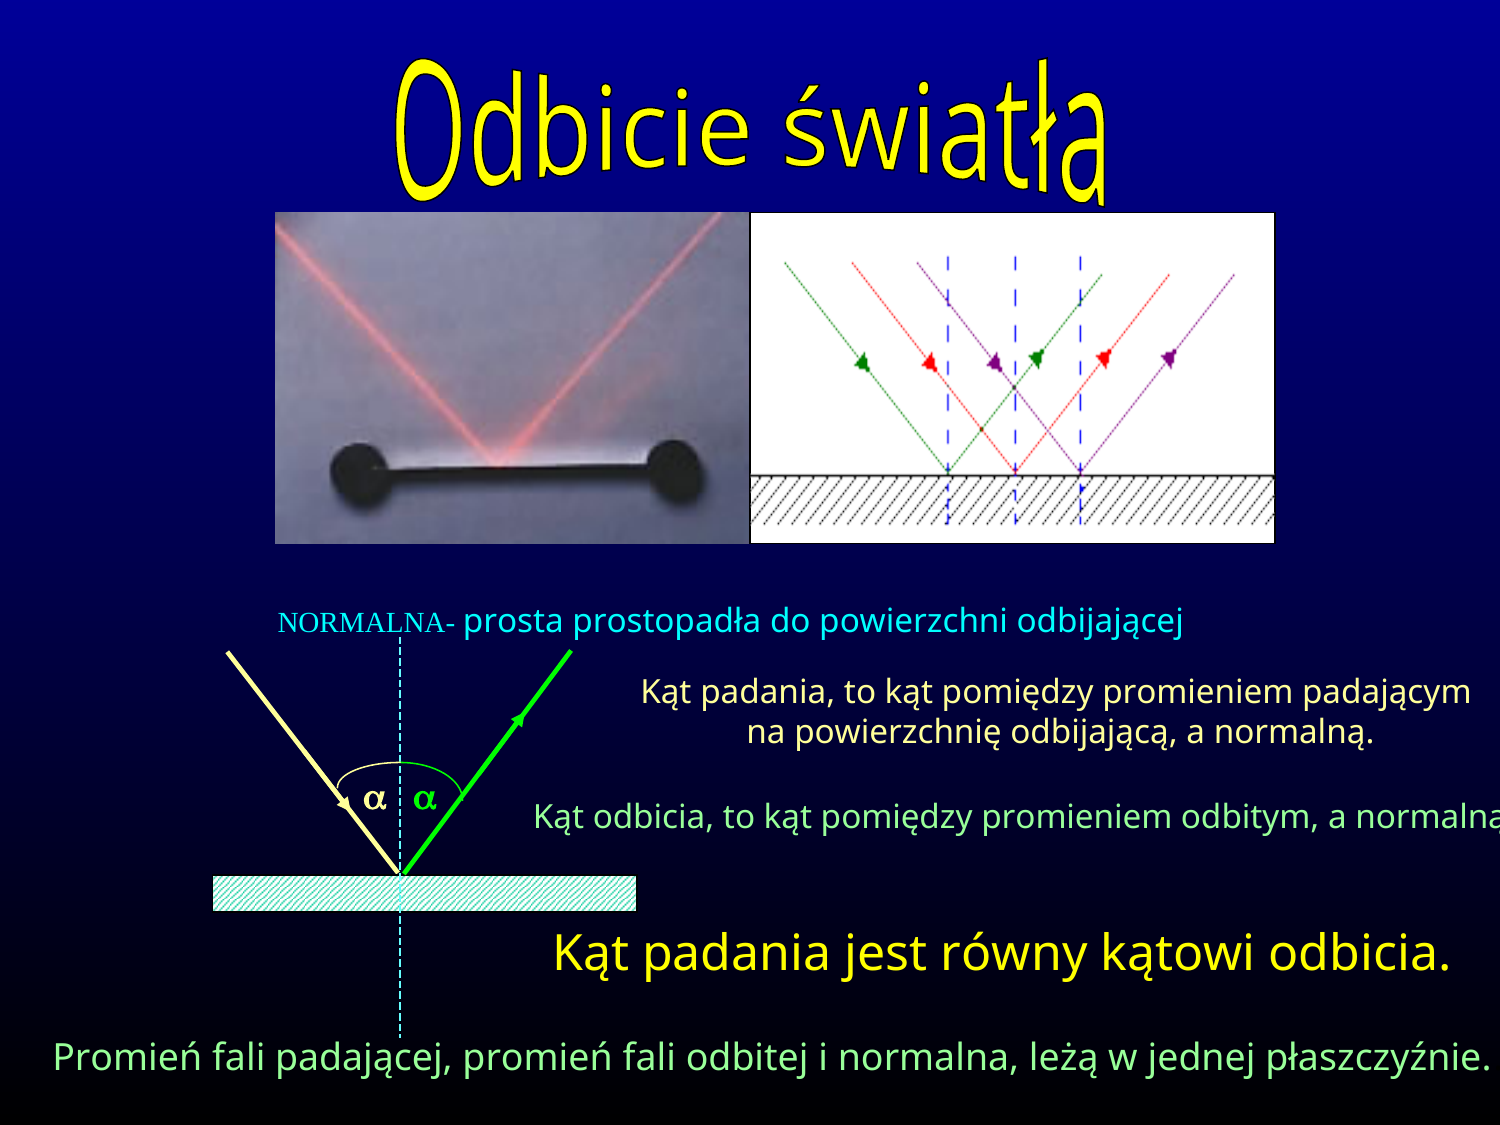

Odbicie światła
NORMALNA- prosta prostopadła do powierzchni odbijającej
Kąt padania, to kąt pomiędzy promieniem padającym
na powierzchnię odbijającą, a normalną.


Kąt odbicia, to kąt pomiędzy promieniem odbitym, a normalną.
Kąt padania jest równy kątowi odbicia.
Promień fali padającej, promień fali odbitej i normalna, leżą w jednej płaszczyźnie..